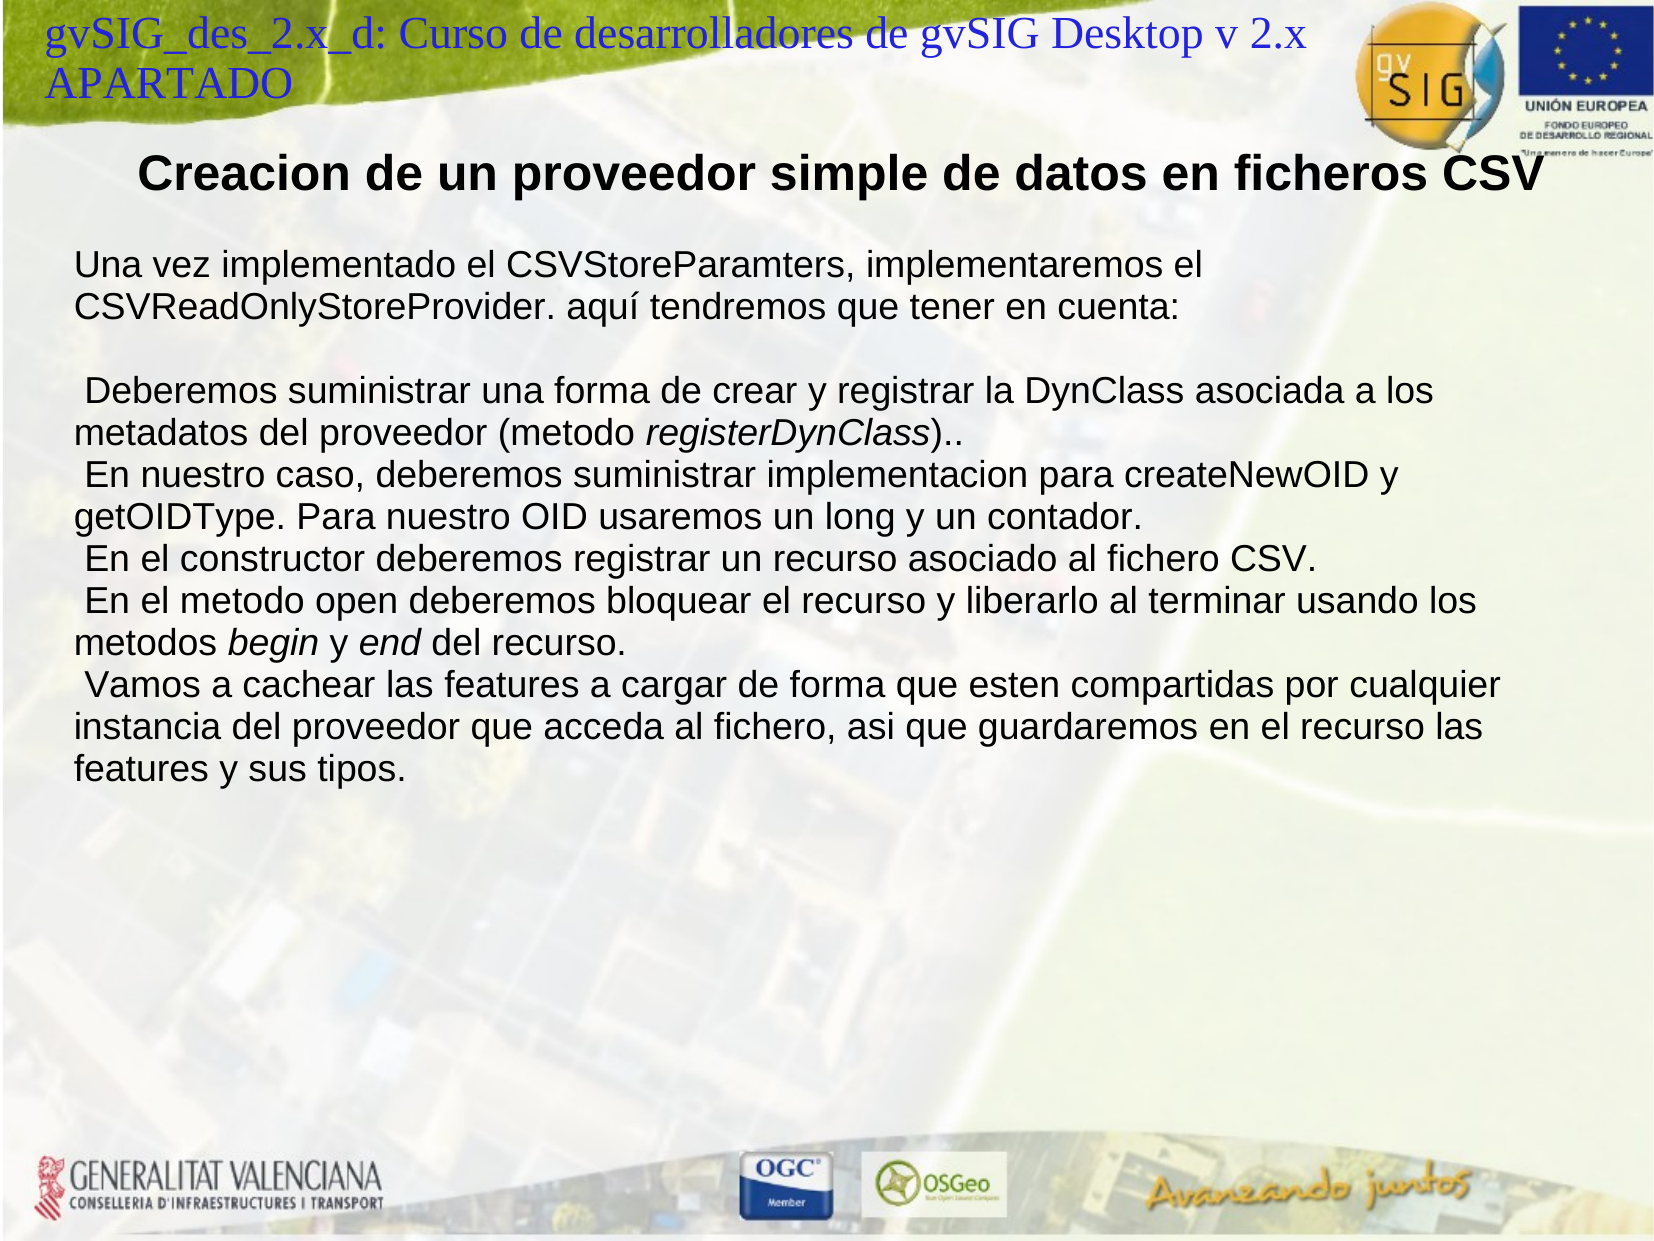

Creacion de un proveedor simple de datos en ficheros CSV
Una vez implementado el CSVStoreParamters, implementaremos el CSVReadOnlyStoreProvider. aquí tendremos que tener en cuenta:
 Deberemos suministrar una forma de crear y registrar la DynClass asociada a los metadatos del proveedor (metodo registerDynClass)..
 En nuestro caso, deberemos suministrar implementacion para createNewOID y getOIDType. Para nuestro OID usaremos un long y un contador.
 En el constructor deberemos registrar un recurso asociado al fichero CSV.
 En el metodo open deberemos bloquear el recurso y liberarlo al terminar usando los metodos begin y end del recurso.
 Vamos a cachear las features a cargar de forma que esten compartidas por cualquier instancia del proveedor que acceda al fichero, asi que guardaremos en el recurso las features y sus tipos.